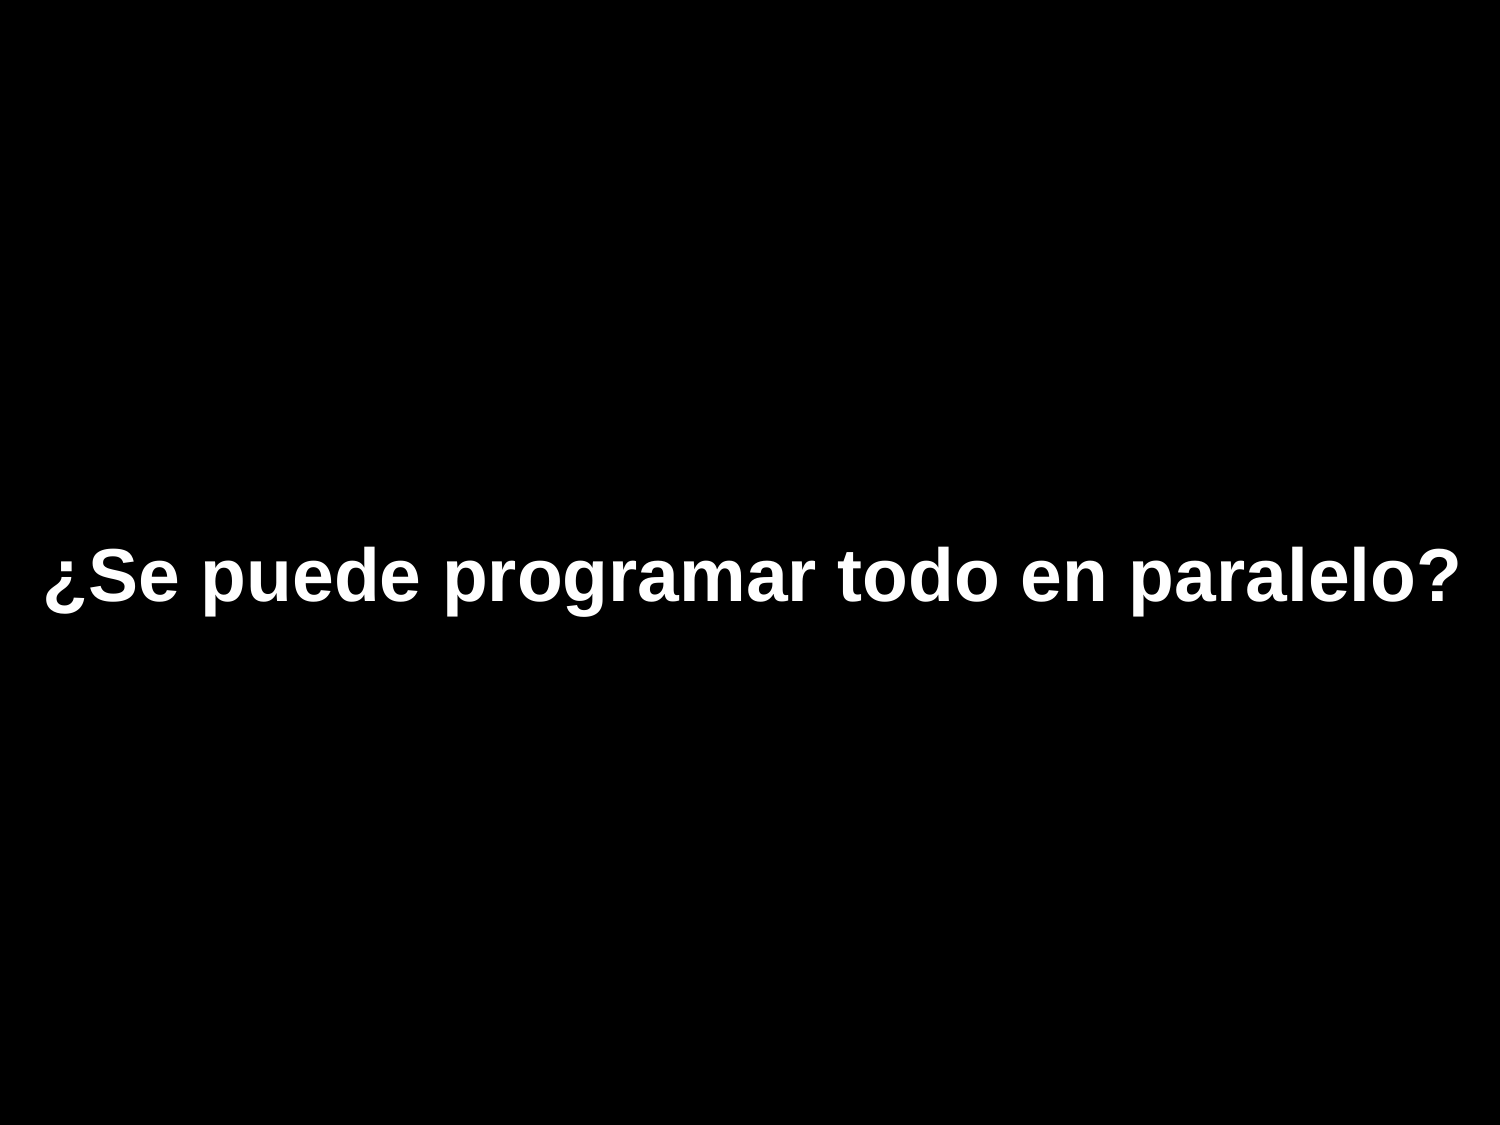

¿Se puede programar todo en paralelo?
#